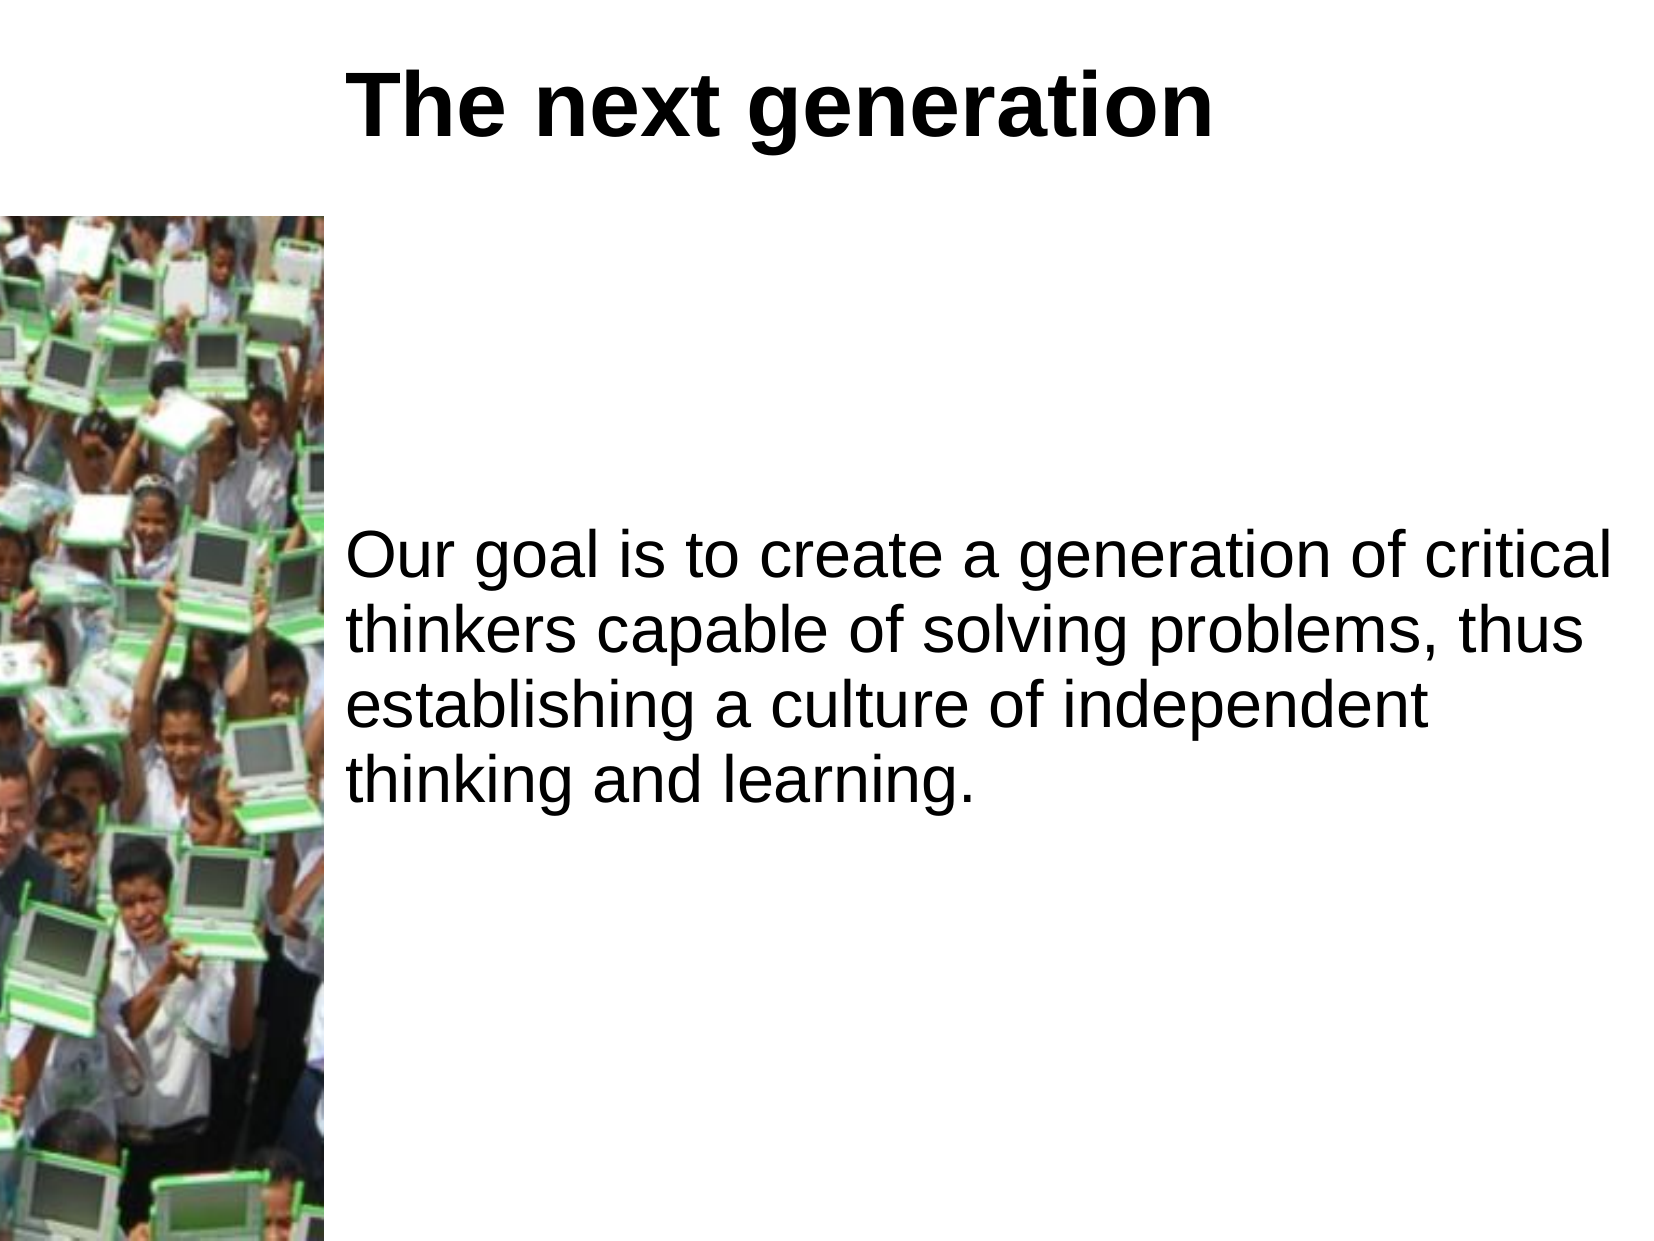

# The next generation
Our goal is to create a generation of critical thinkers capable of solving problems, thus establishing a culture of independent thinking and learning.